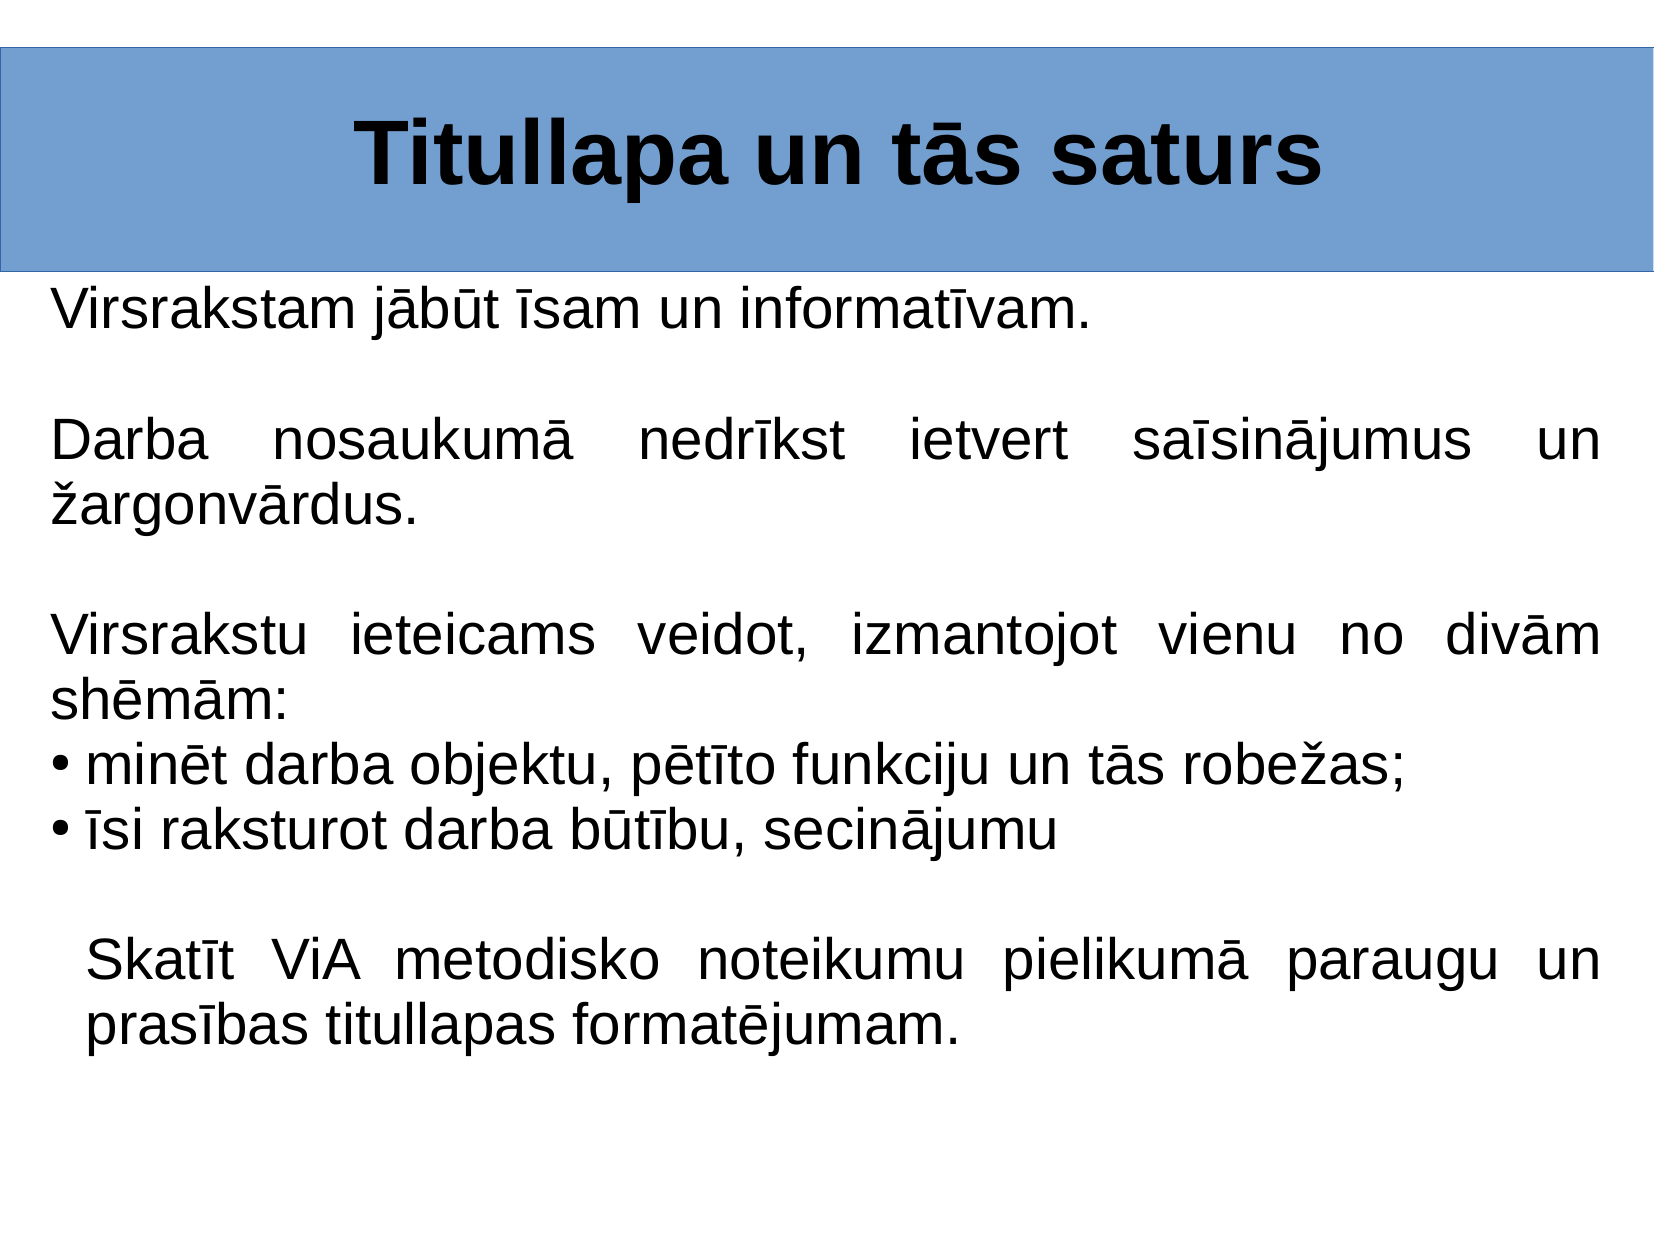

# Titullapa un tās saturs
Virsrakstam jābūt īsam un informatīvam.
Darba nosaukumā nedrīkst ietvert saīsinājumus un žargonvārdus.
Virsrakstu ieteicams veidot, izmantojot vienu no divām shēmām:
minēt darba objektu, pētīto funkciju un tās robežas;
īsi raksturot darba būtību, secinājumu
Skatīt ViA metodisko noteikumu pielikumā paraugu un prasības titullapas formatējumam.